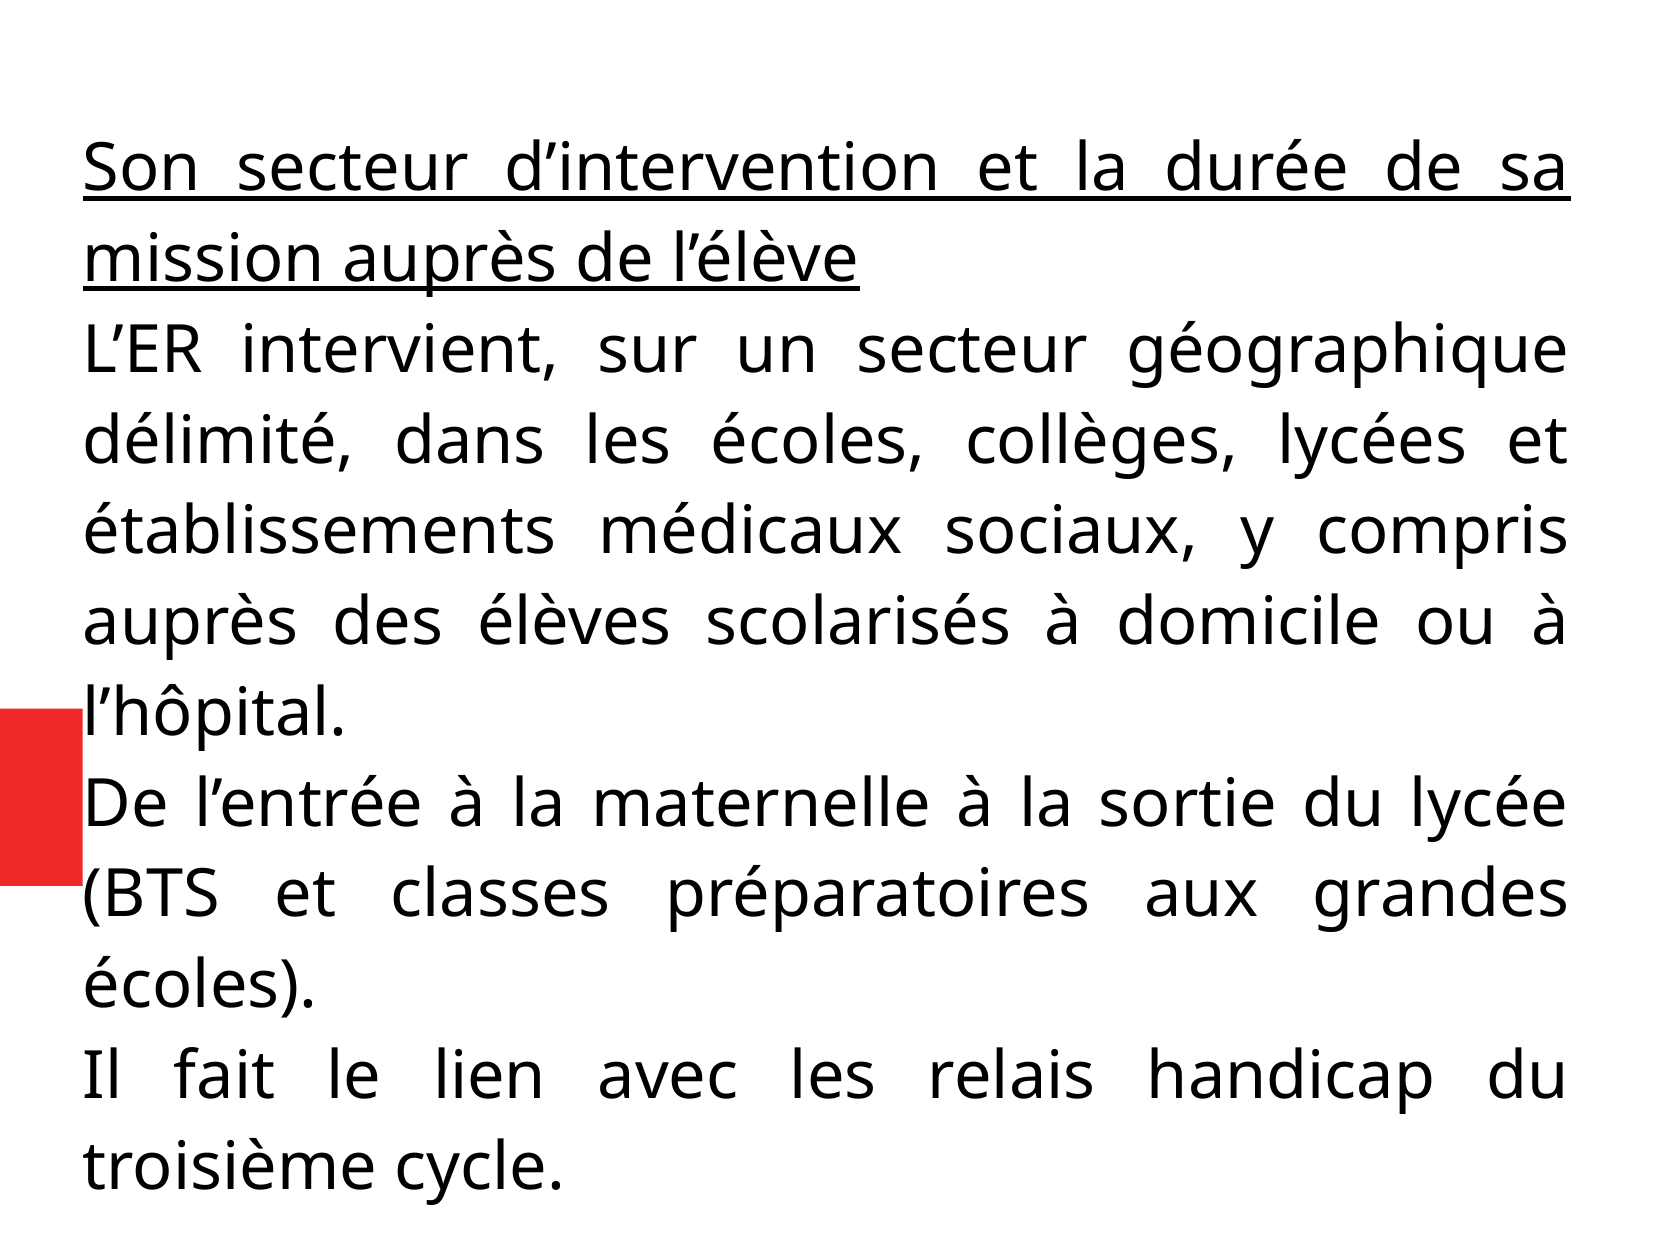

# Son secteur d’intervention et la durée de sa mission auprès de l’élève
L’ER intervient, sur un secteur géographique délimité, dans les écoles, collèges, lycées et établissements médicaux sociaux, y compris auprès des élèves scolarisés à domicile ou à l’hôpital.
De l’entrée à la maternelle à la sortie du lycée (BTS et classes préparatoires aux grandes écoles).
Il fait le lien avec les relais handicap du troisième cycle.